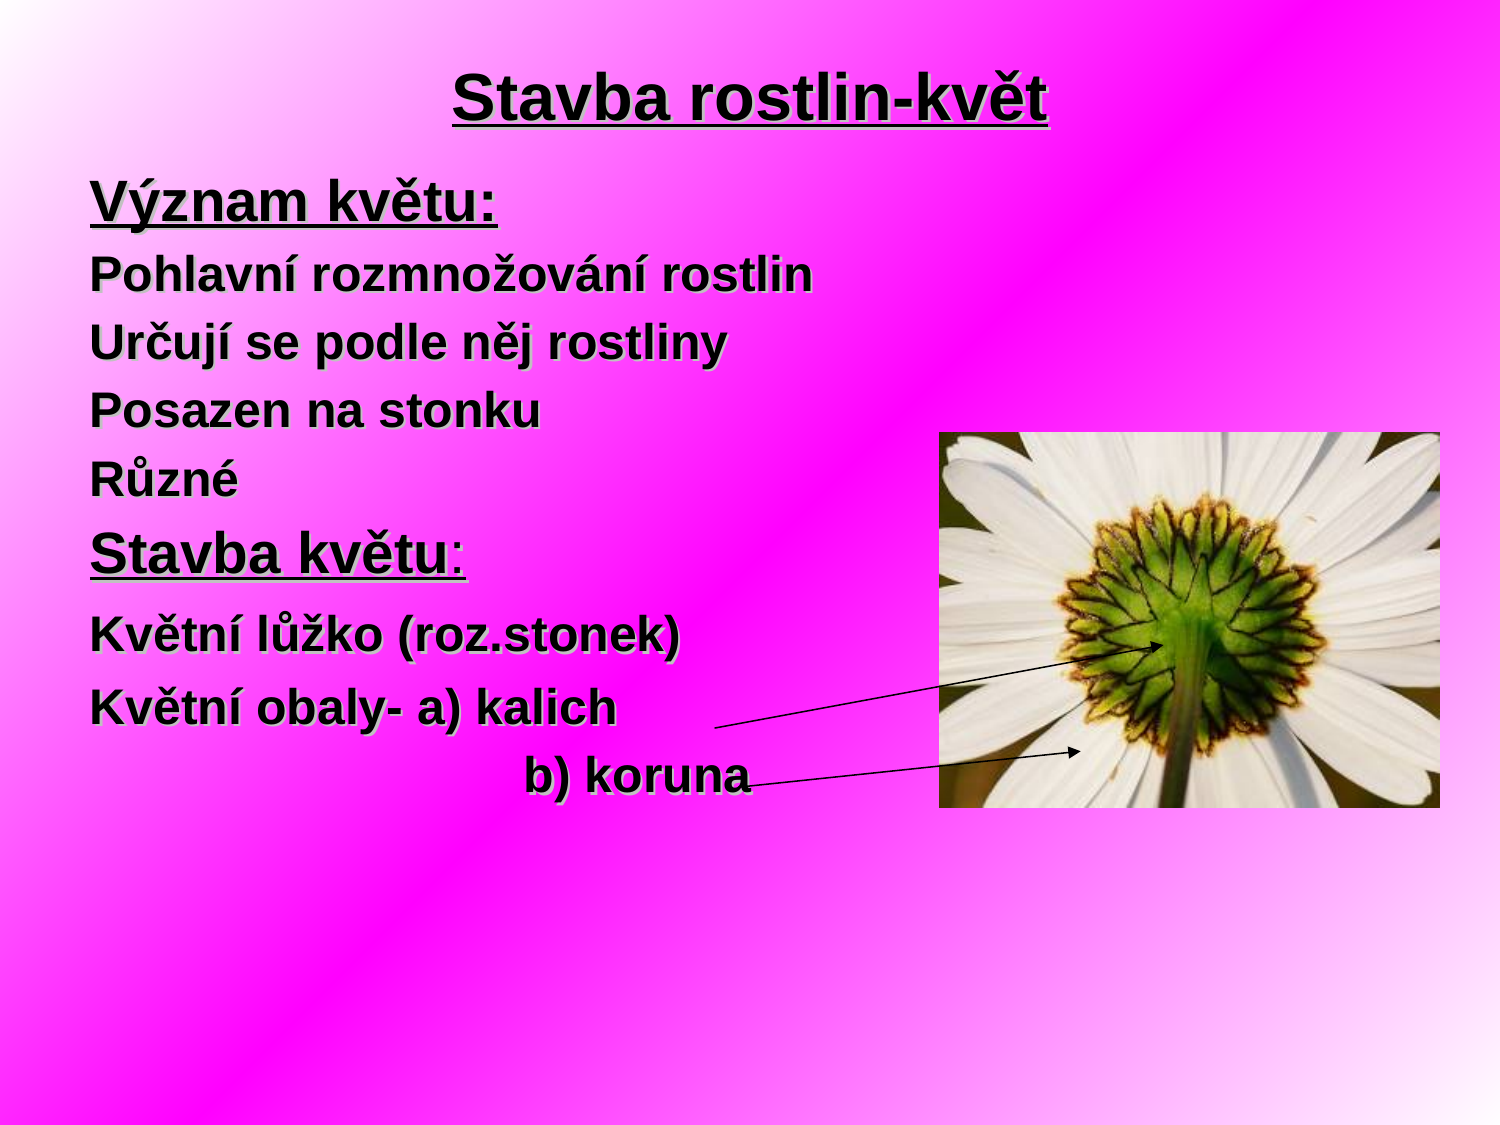

# Stavba rostlin-květ
Význam květu:
Pohlavní rozmnožování rostlin
Určují se podle něj rostliny
Posazen na stonku
Různé
Stavba květu:
Květní lůžko (roz.stonek)‏
Květní obaly- a) kalich
 b) koruna